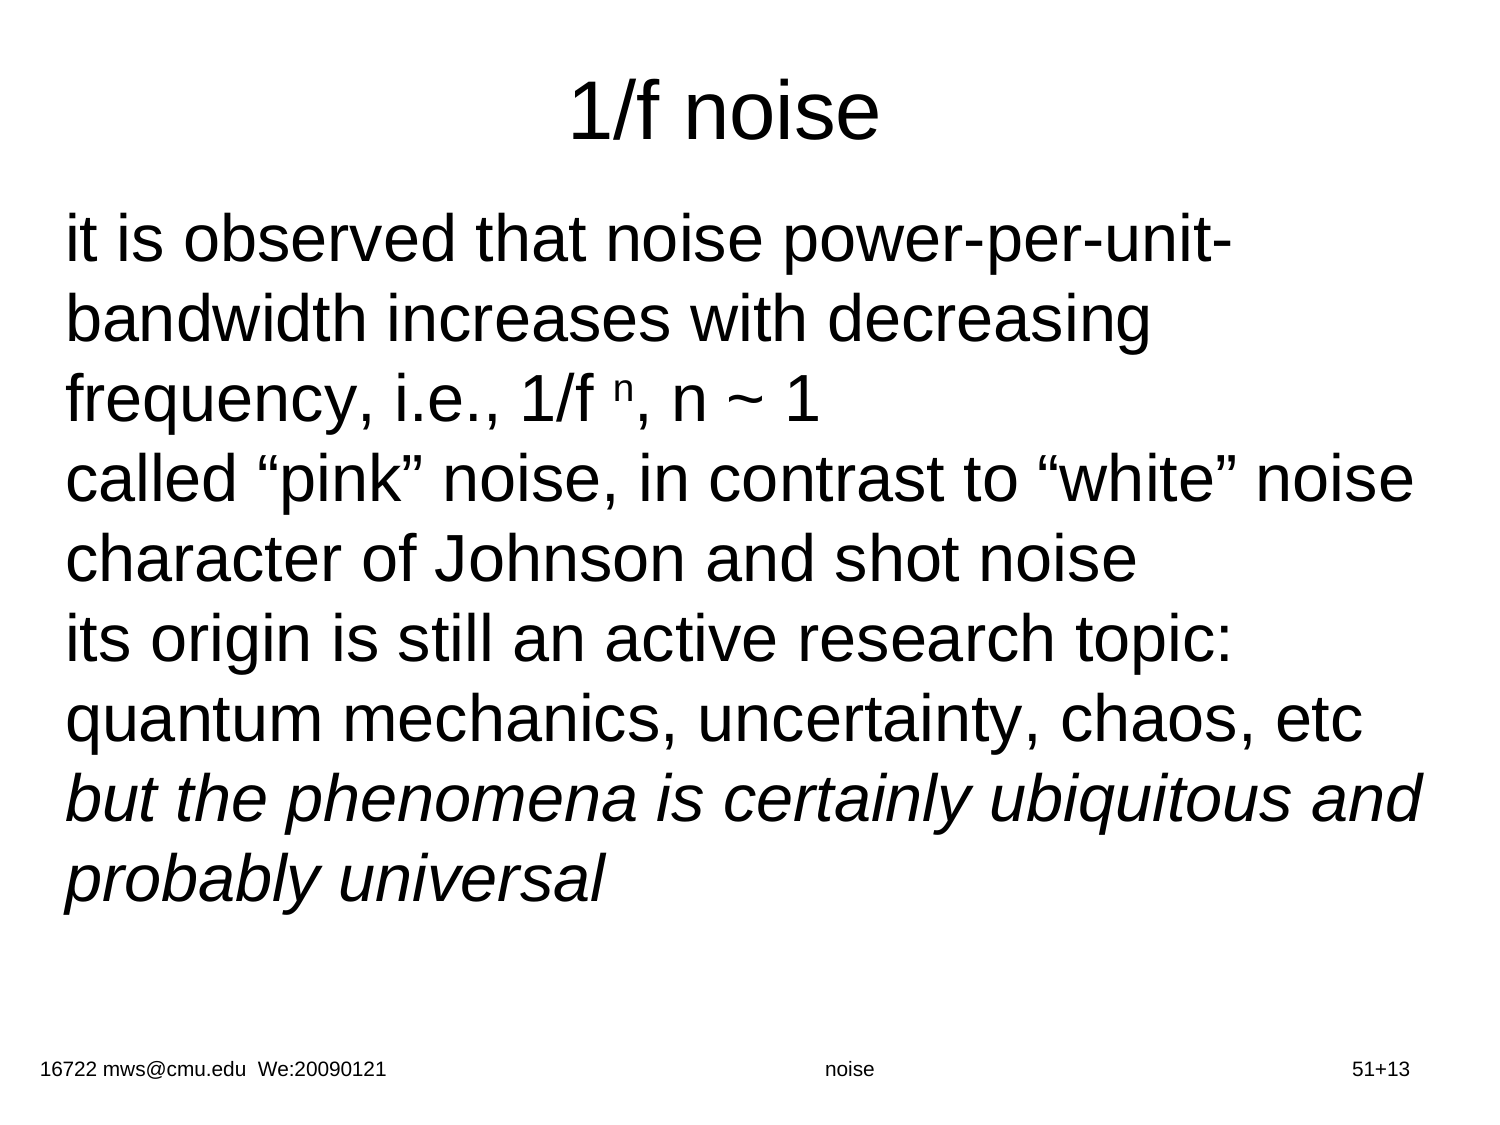

1/f noise
it is observed that noise power-per-unit-bandwidth increases with decreasing frequency, i.e., 1/f n, n ~ 1
called “pink” noise, in contrast to “white” noise character of Johnson and shot noise
its origin is still an active research topic: quantum mechanics, uncertainty, chaos, etc
but the phenomena is certainly ubiquitous and probably universal
16722 mws@cmu.edu We:20090121
noise
13